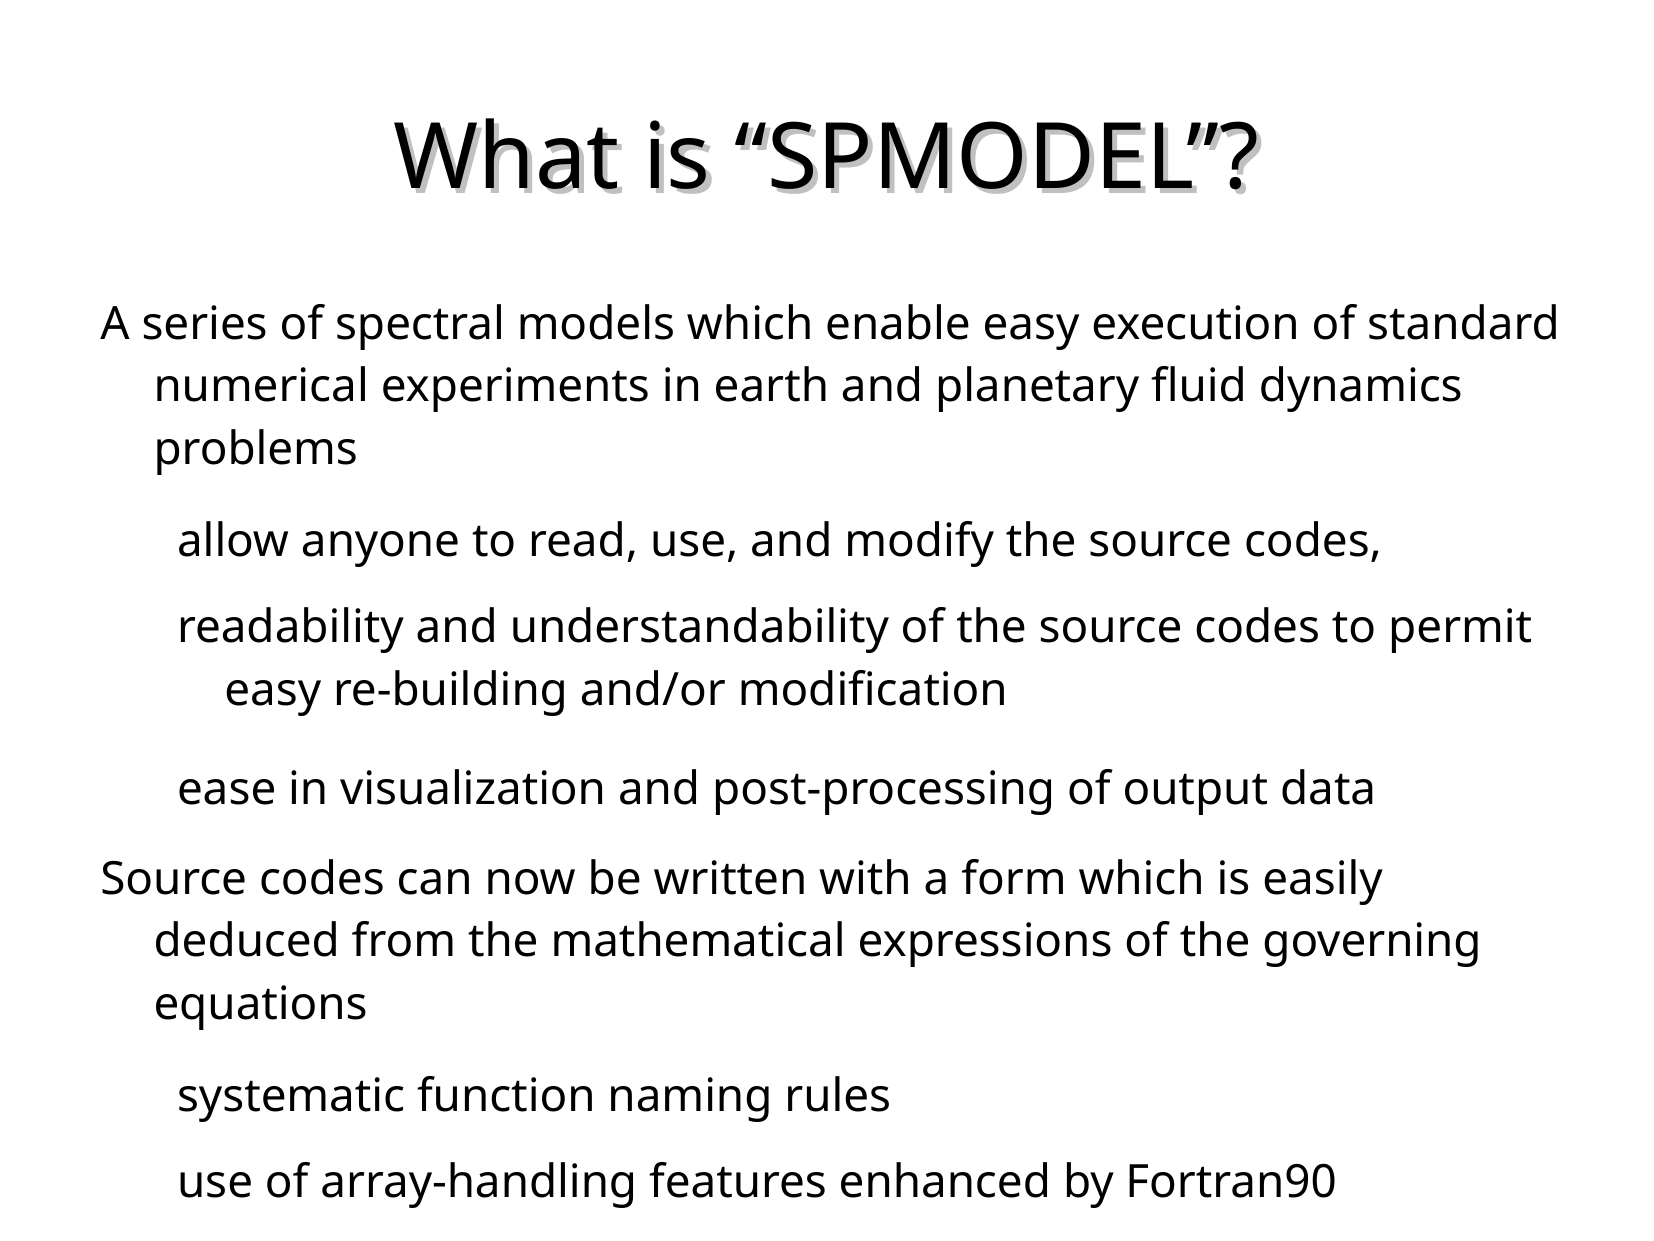

# What is “SPMODEL”?
A series of spectral models which enable easy execution of standard numerical experiments in earth and planetary fluid dynamics problems
allow anyone to read, use, and modify the source codes,
readability and understandability of the source codes to permit easy re-building and/or modification
ease in visualization and post-processing of output data
Source codes can now be written with a form which is easily deduced from the mathematical expressions of the governing equations
systematic function naming rules
use of array-handling features enhanced by Fortran90